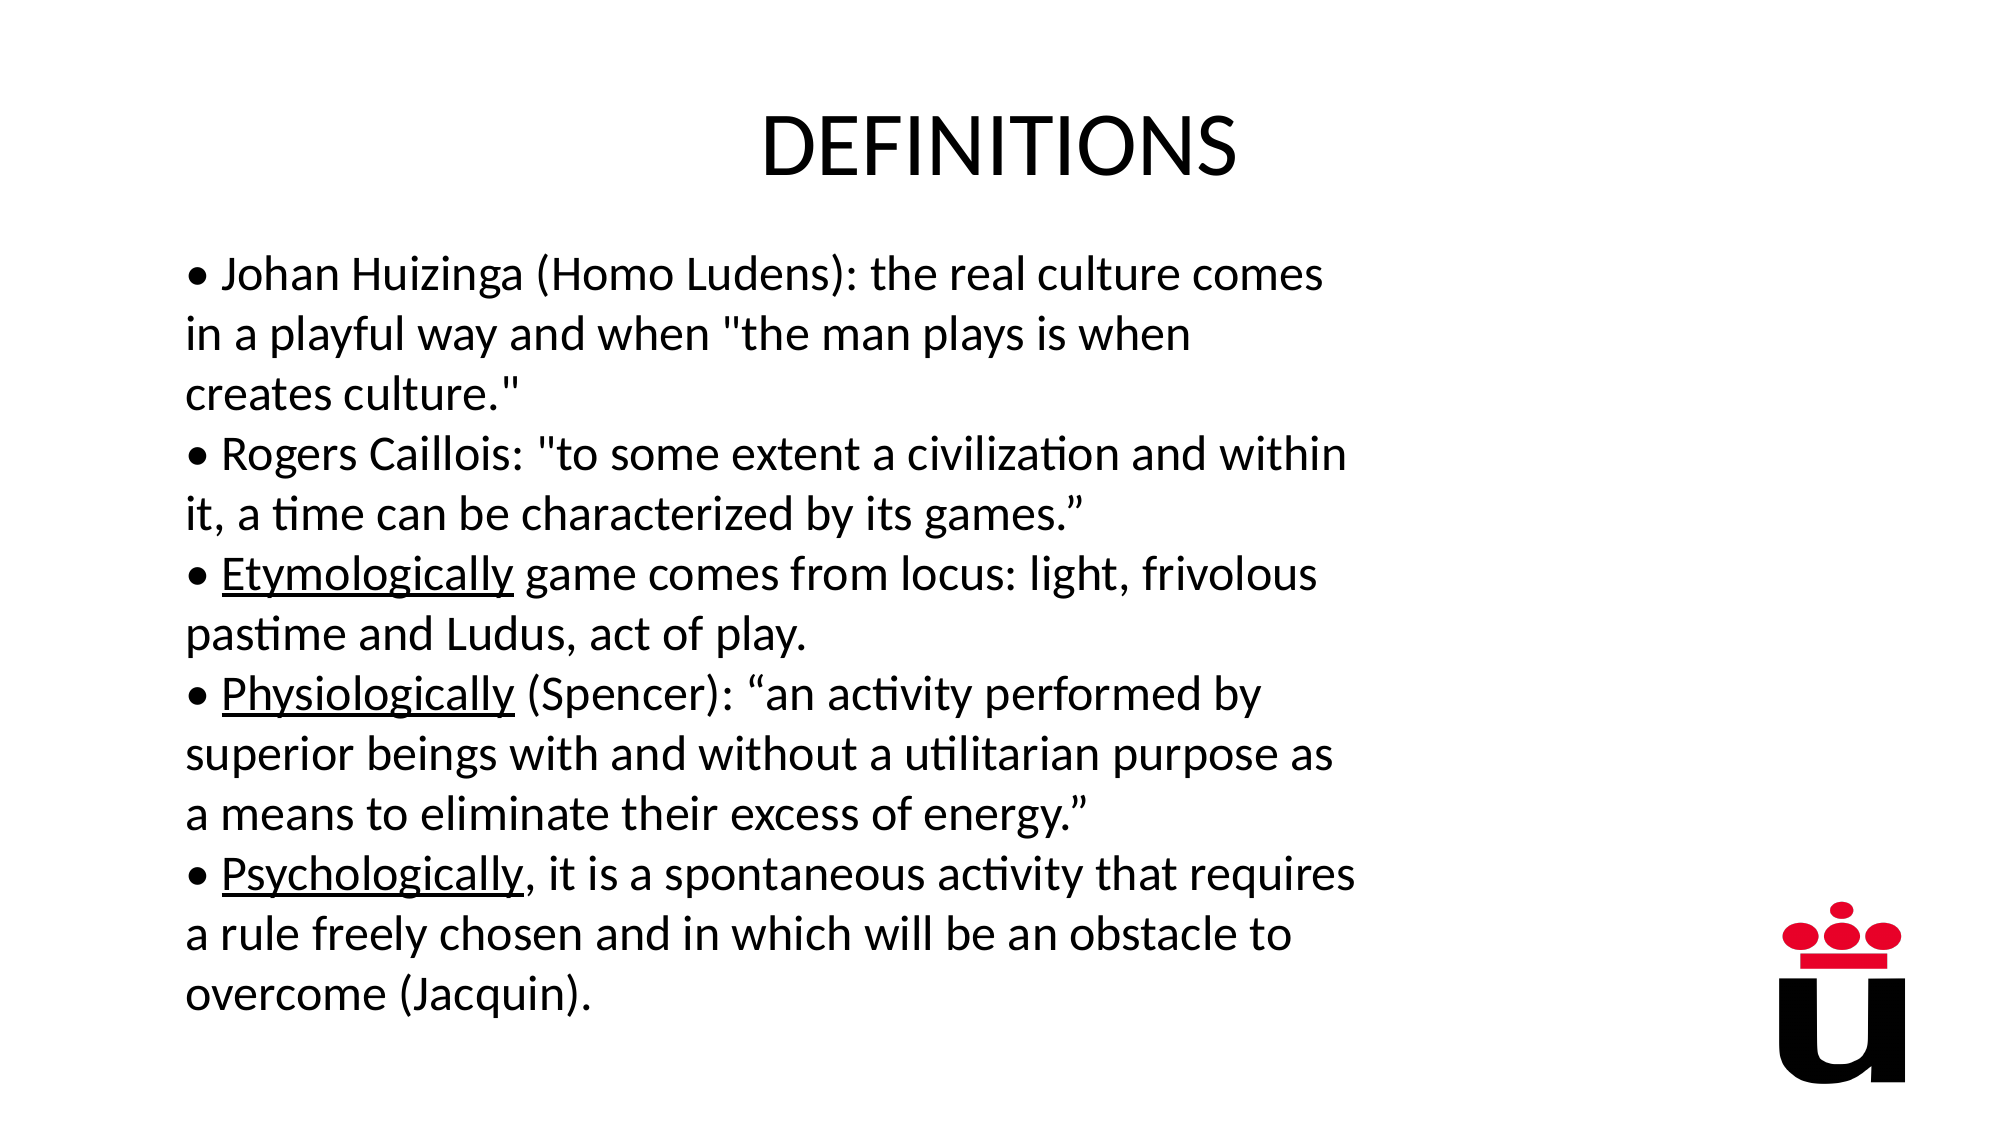

DEFINITIONS
• Johan Huizinga (Homo Ludens): the real culture comes
in a playful way and when "the man plays is when
creates culture."
• Rogers Caillois: "to some extent a civilization and within
it, a time can be characterized by its games.”
• Etymologically game comes from locus: light, frivolous
pastime and Ludus, act of play.
• Physiologically (Spencer): “an activity performed by
superior beings with and without a utilitarian purpose as
a means to eliminate their excess of energy.”
• Psychologically, it is a spontaneous activity that requires
a rule freely chosen and in which will be an obstacle to
overcome (Jacquin).